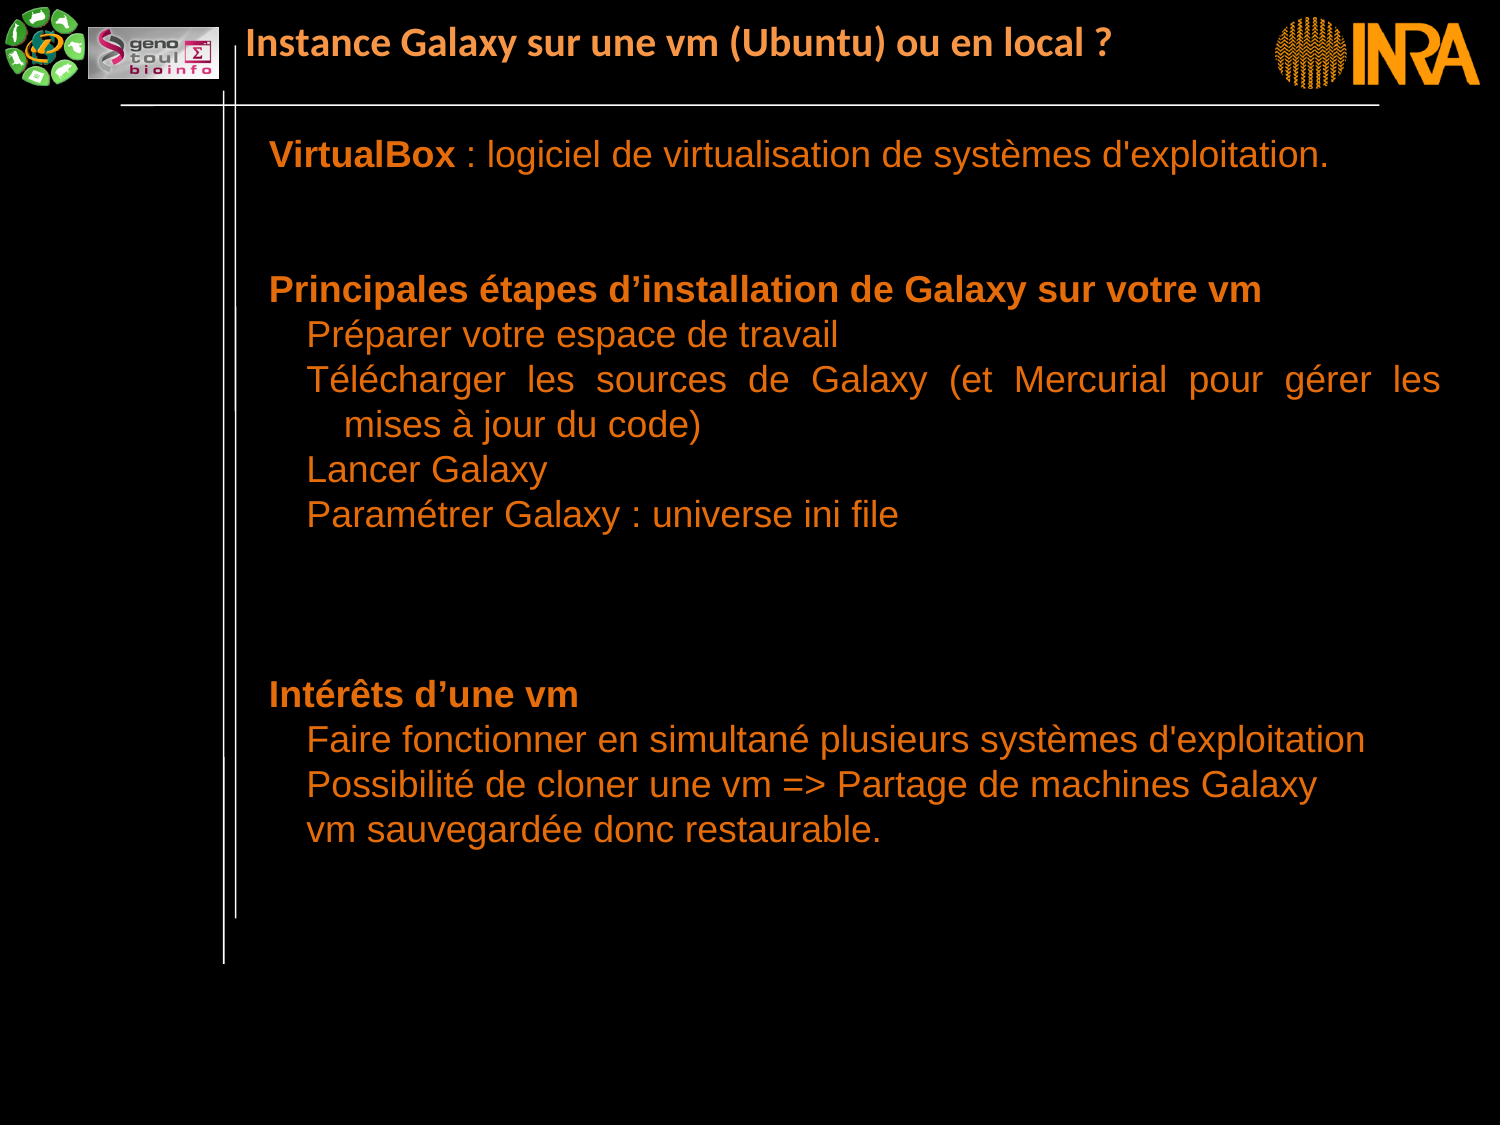

Instance Galaxy sur une vm (Ubuntu) ou en local ?
VirtualBox : logiciel de virtualisation de systèmes d'exploitation.
Principales étapes d’installation de Galaxy sur votre vm
Préparer votre espace de travail
Télécharger les sources de Galaxy (et Mercurial pour gérer les mises à jour du code)
Lancer Galaxy
Paramétrer Galaxy : universe ini file
Intérêts d’une vm
Faire fonctionner en simultané plusieurs systèmes d'exploitation
Possibilité de cloner une vm => Partage de machines Galaxy
vm sauvegardée donc restaurable.